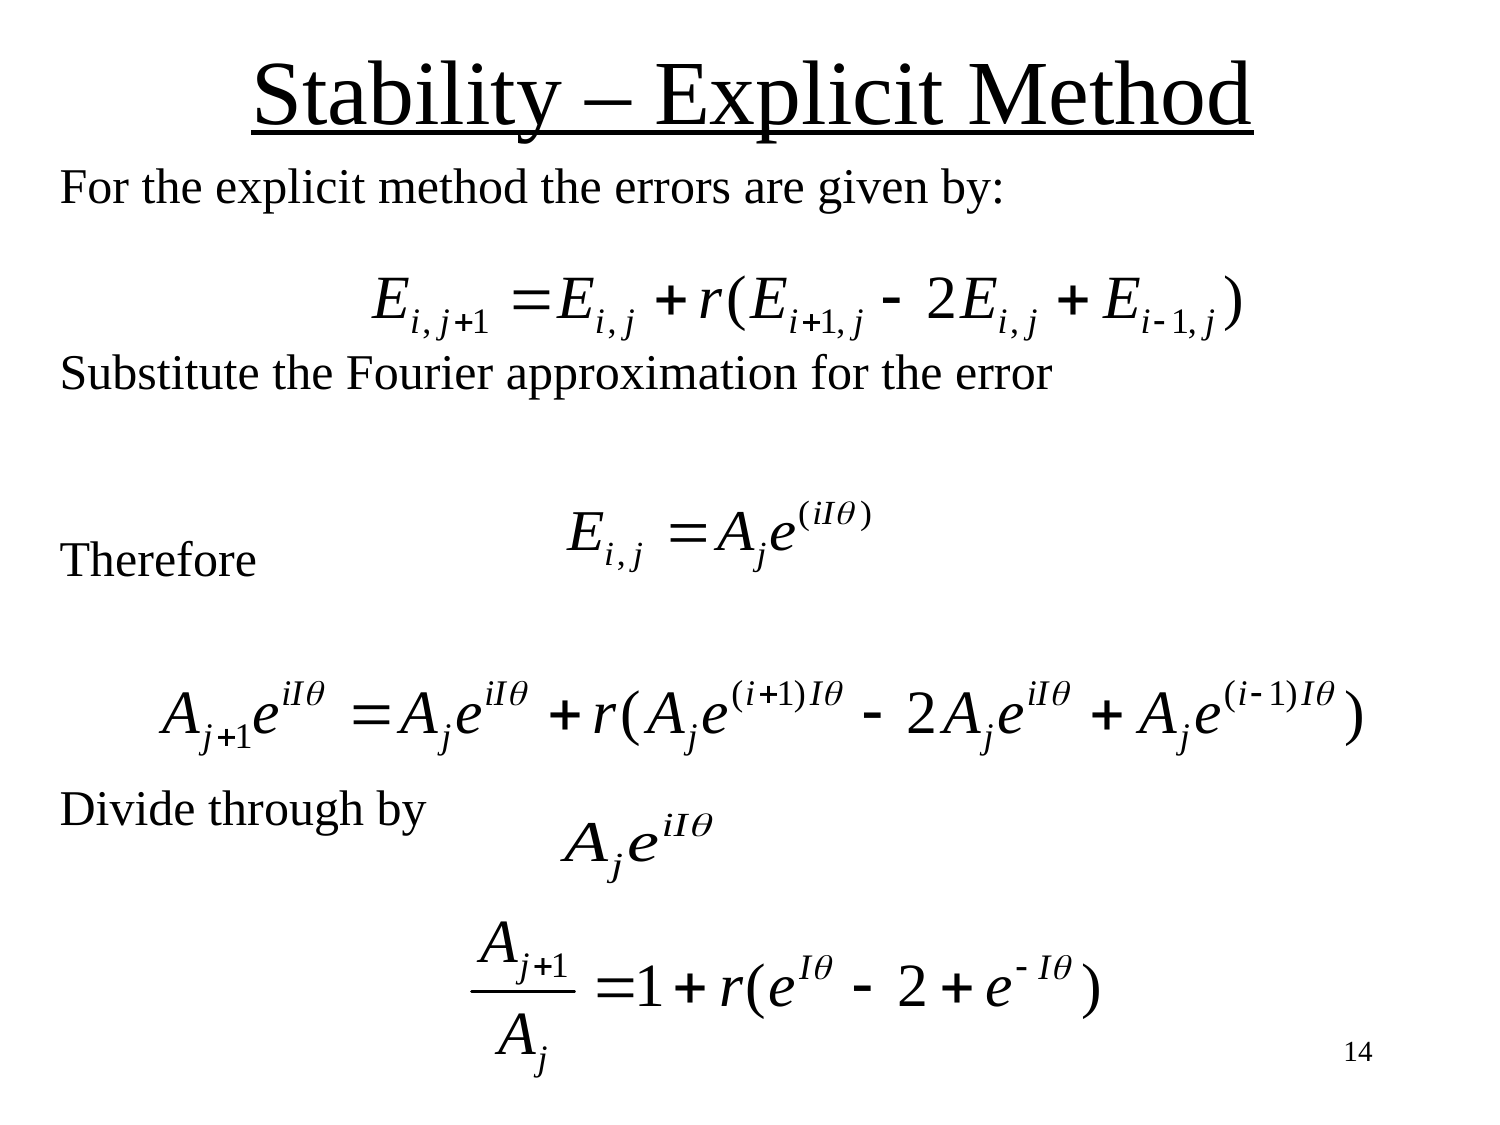

Stability – Explicit Method
# For the explicit method the errors are given by:
Substitute the Fourier approximation for the error
Therefore
Divide through by